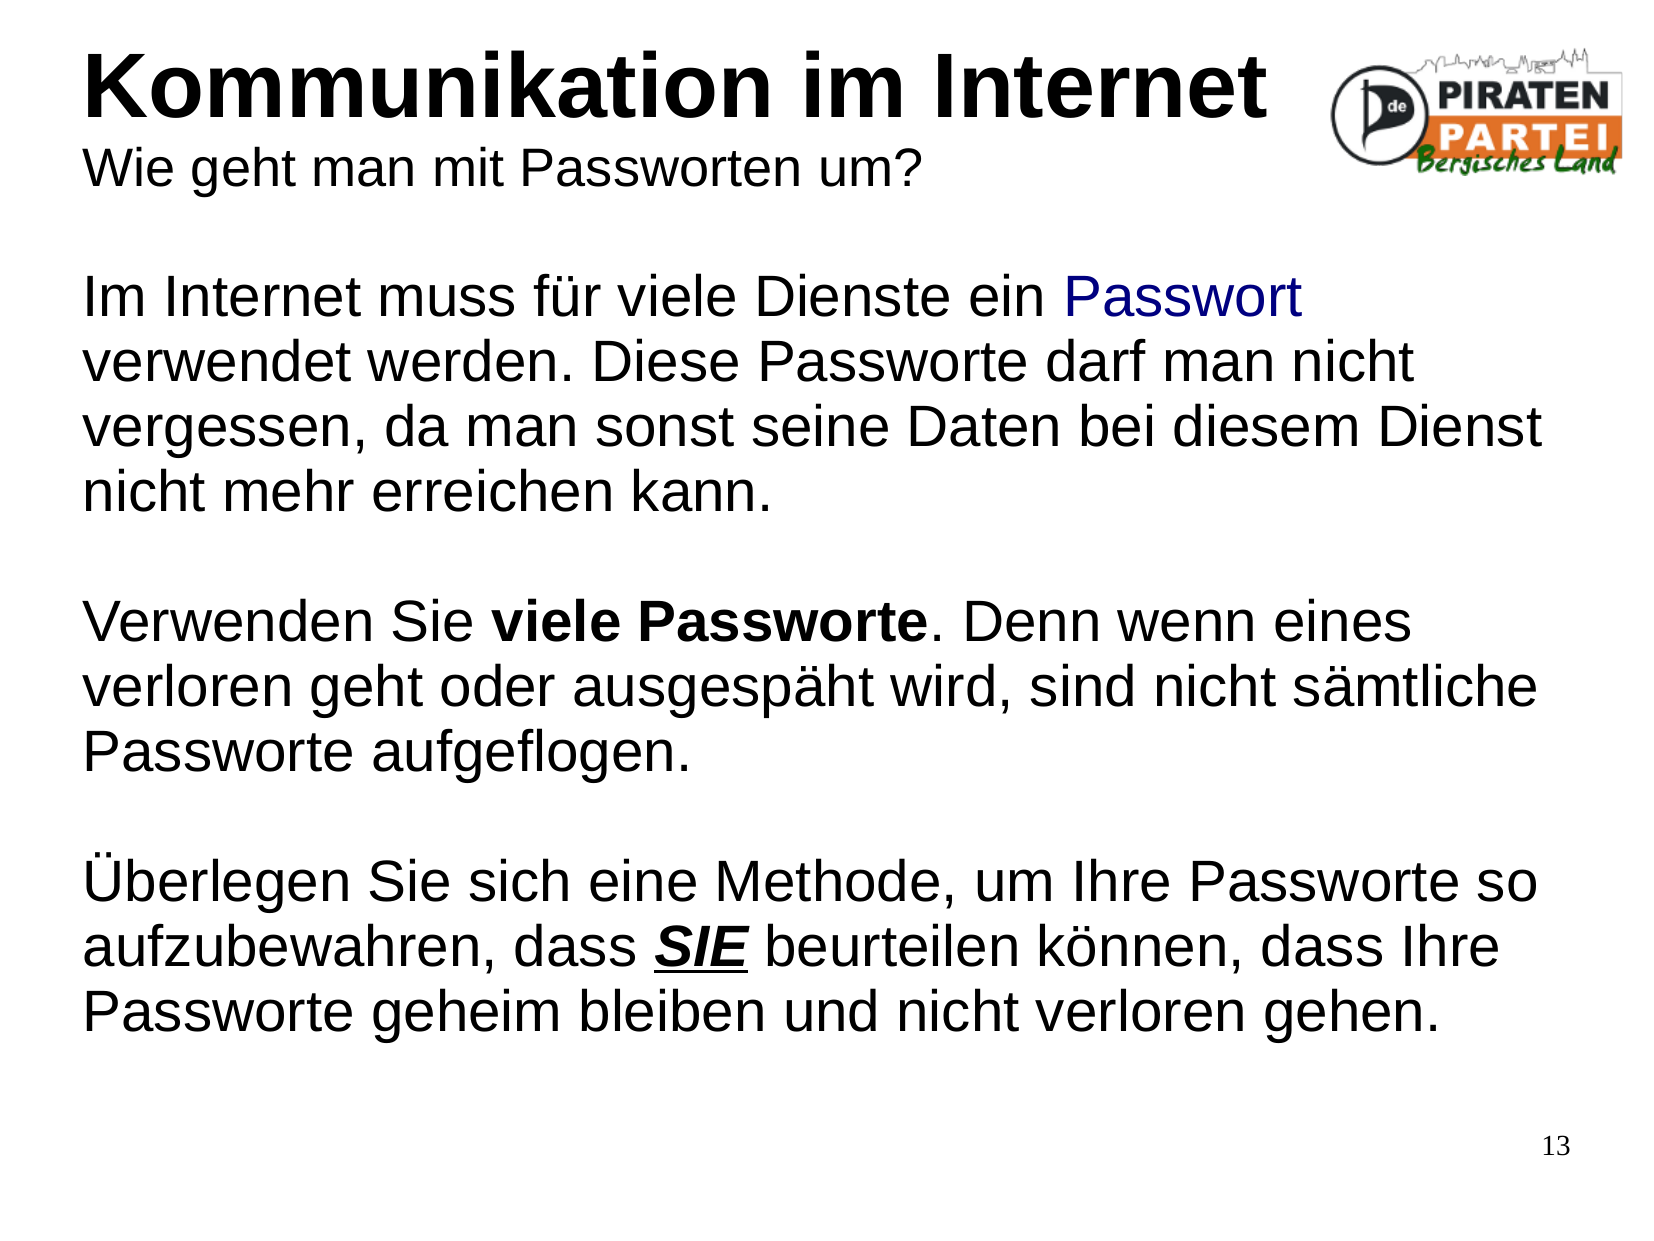

# Kommunikation im Internet Wie geht man mit Passworten um?
Im Internet muss für viele Dienste ein Passwort verwendet werden. Diese Passworte darf man nicht vergessen, da man sonst seine Daten bei diesem Dienst nicht mehr erreichen kann.
Verwenden Sie viele Passworte. Denn wenn eines verloren geht oder ausgespäht wird, sind nicht sämtliche Passworte aufgeflogen.
Überlegen Sie sich eine Methode, um Ihre Passworte so aufzubewahren, dass SIE beurteilen können, dass Ihre Passworte geheim bleiben und nicht verloren gehen.
13